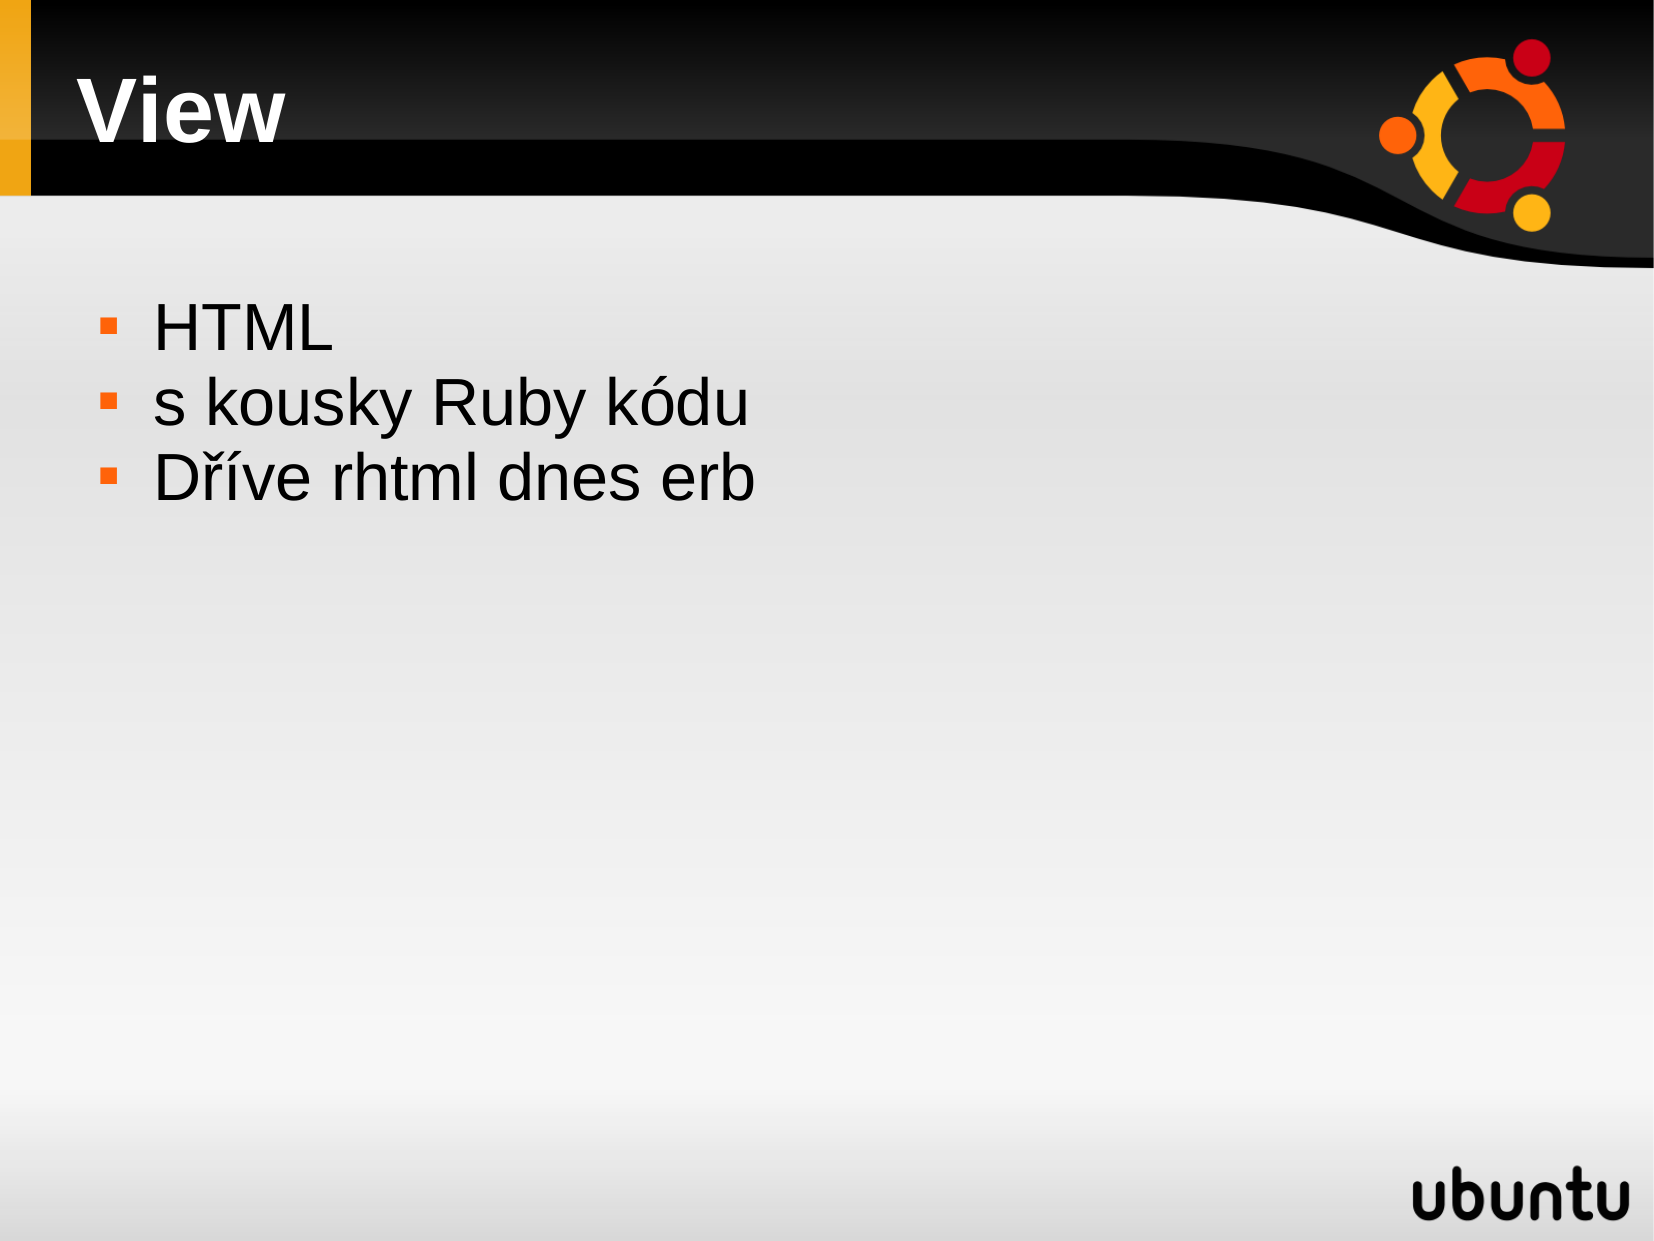

# View
HTML
s kousky Ruby kódu
Dříve rhtml dnes erb